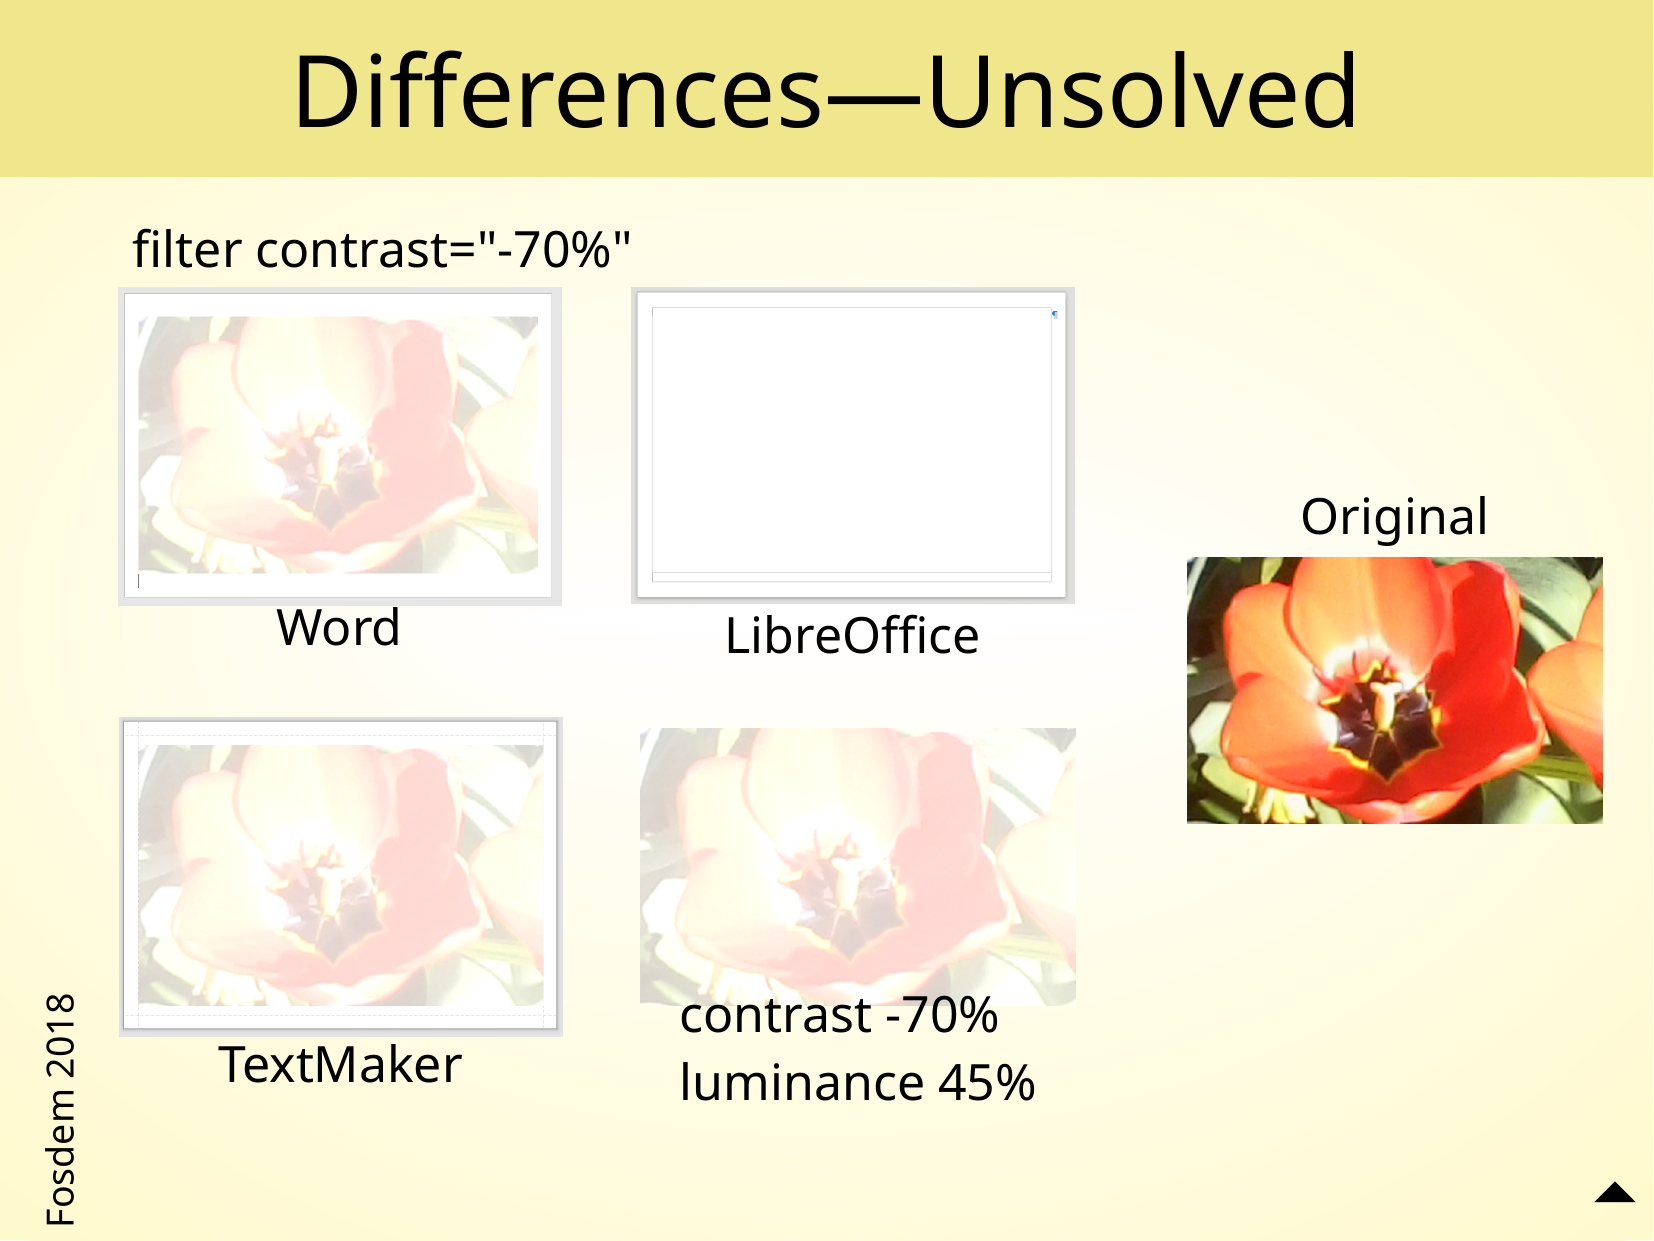

# Differences—Unsolved
filter contrast="-70%" luminance="70%"
Word
LibreOffice
Original
TextMaker
contrast -70%
luminance 45%
Fosdem 2018
⏶